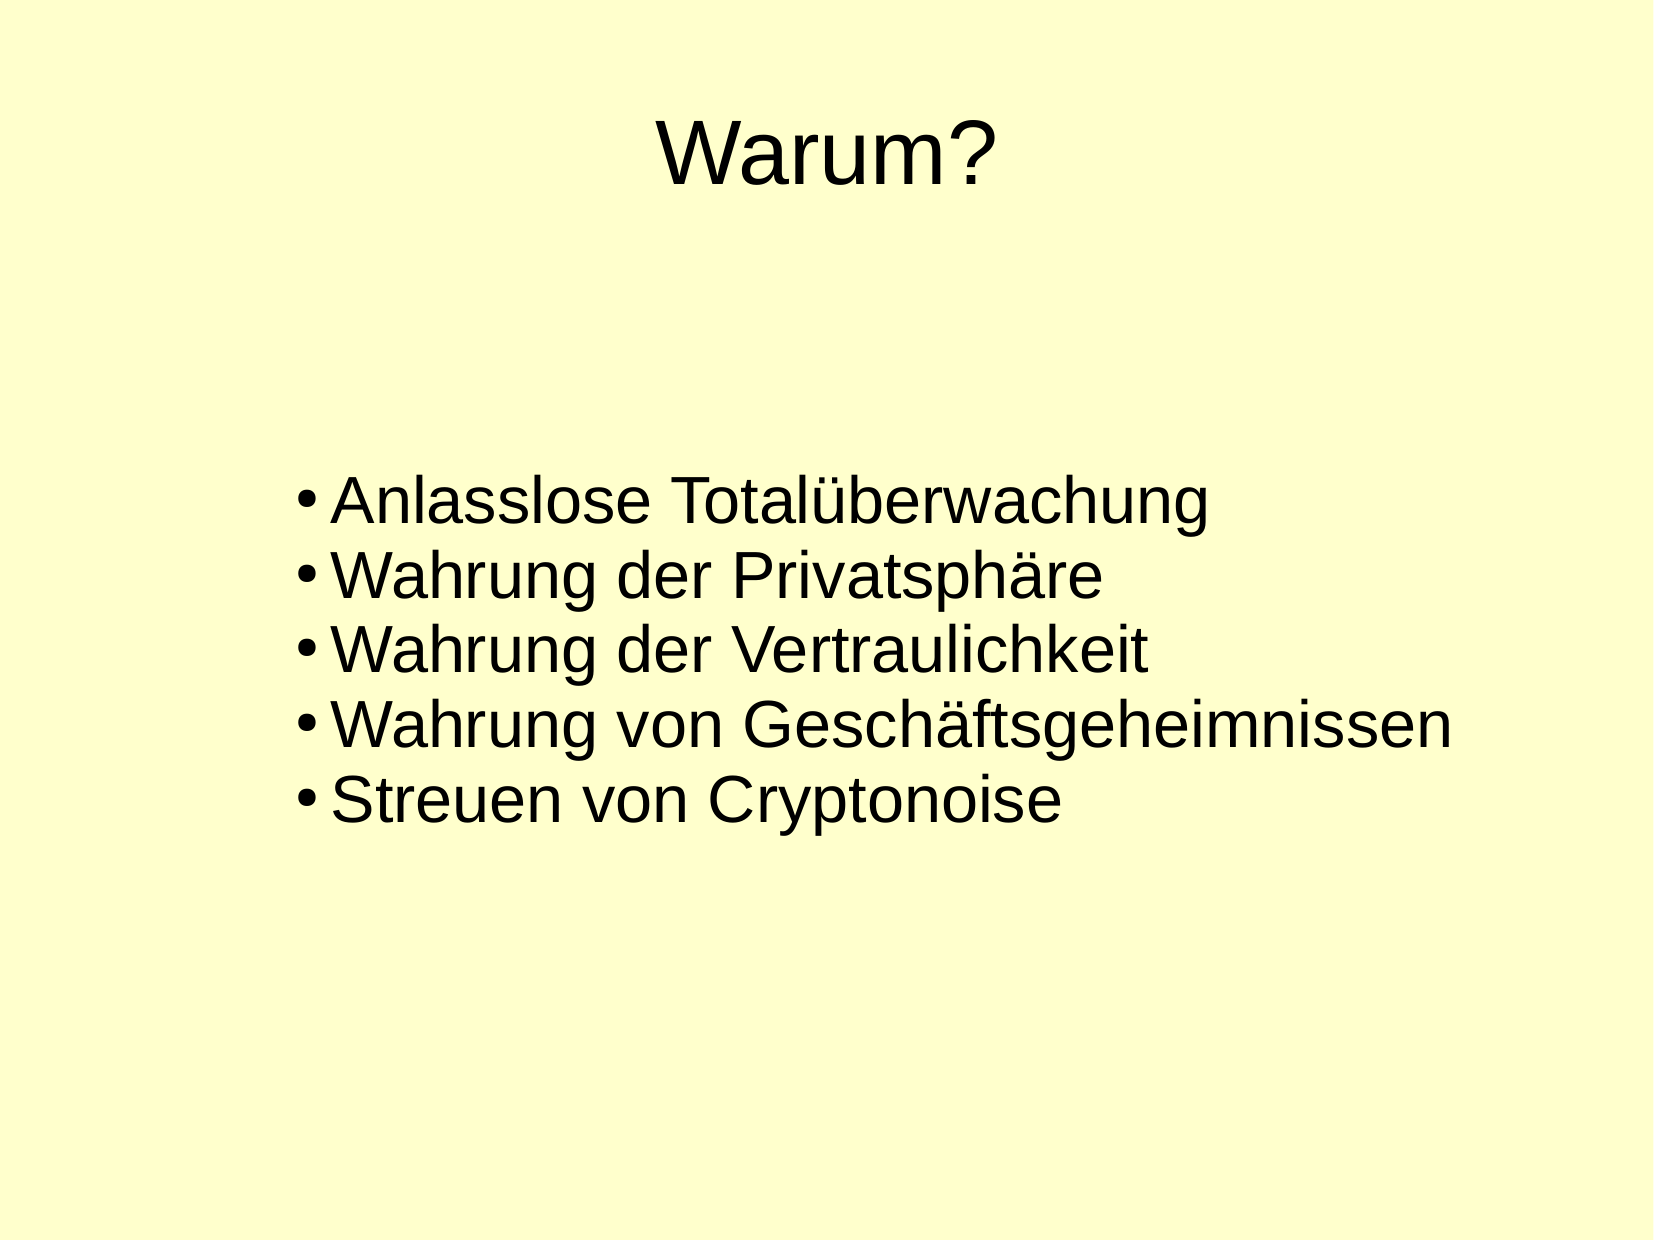

# Warum?
Anlasslose Totalüberwachung
Wahrung der Privatsphäre
Wahrung der Vertraulichkeit
Wahrung von Geschäftsgeheimnissen
Streuen von Cryptonoise